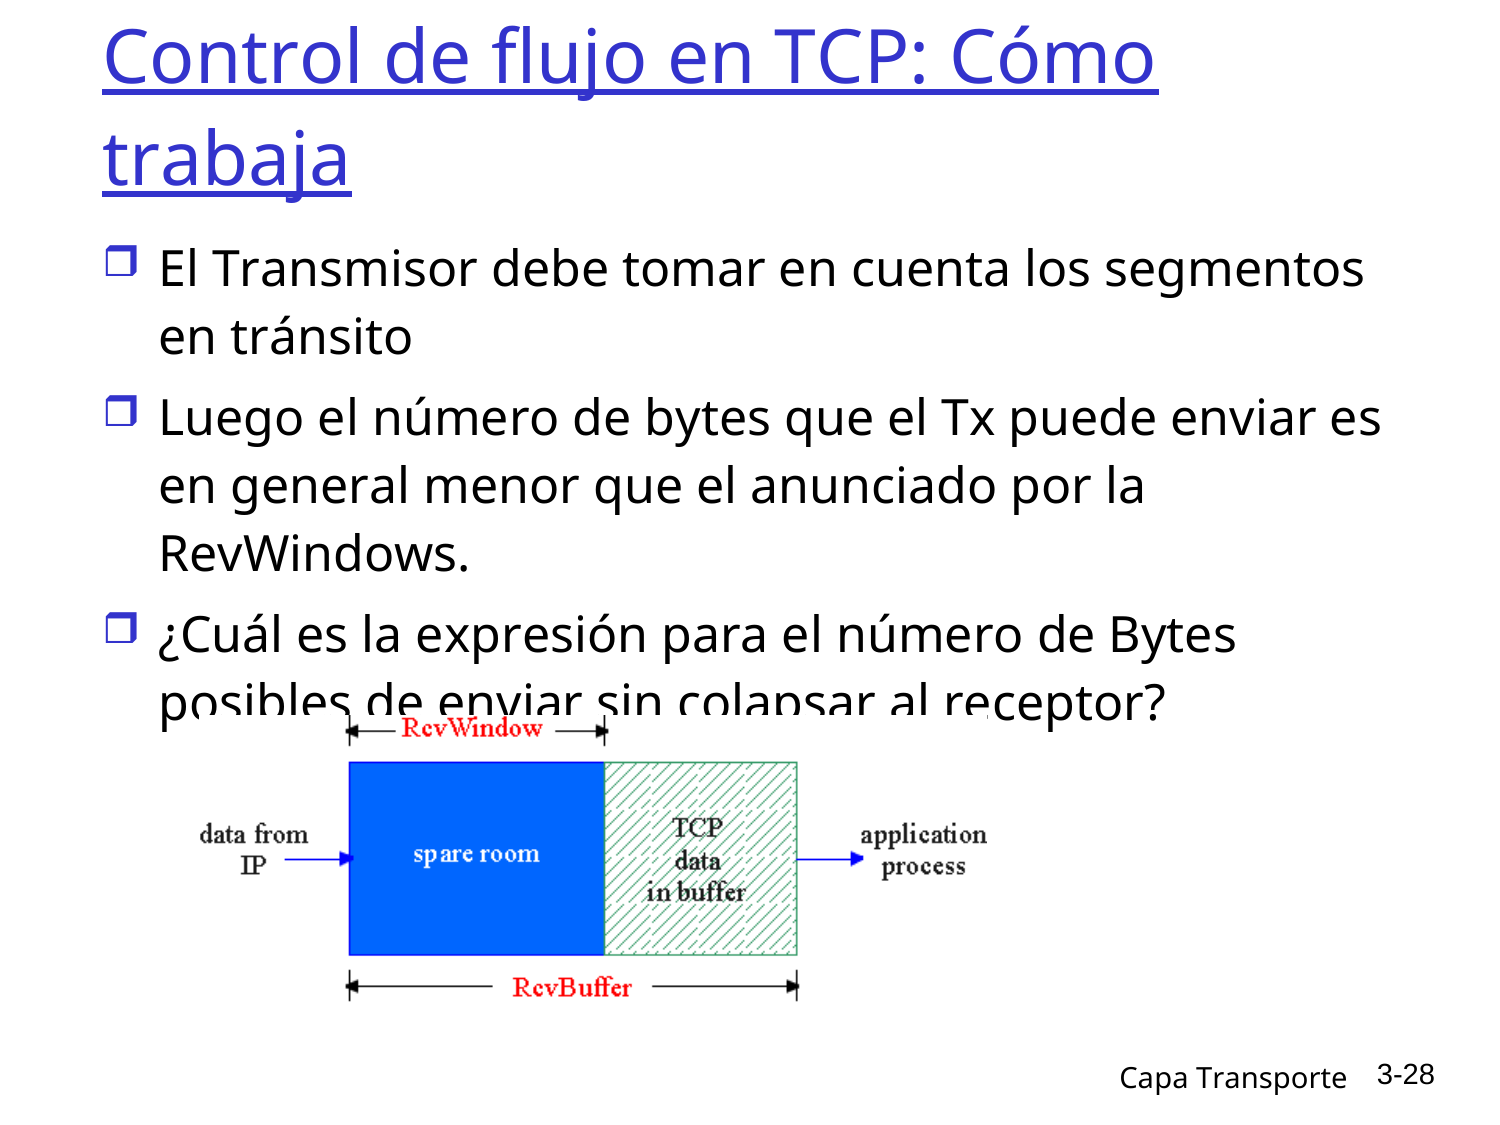

# Control de flujo en TCP: Cómo trabaja
El Transmisor debe tomar en cuenta los segmentos en tránsito
Luego el número de bytes que el Tx puede enviar es en general menor que el anunciado por la RevWindows.
¿Cuál es la expresión para el número de Bytes posibles de enviar sin colapsar al receptor?
28